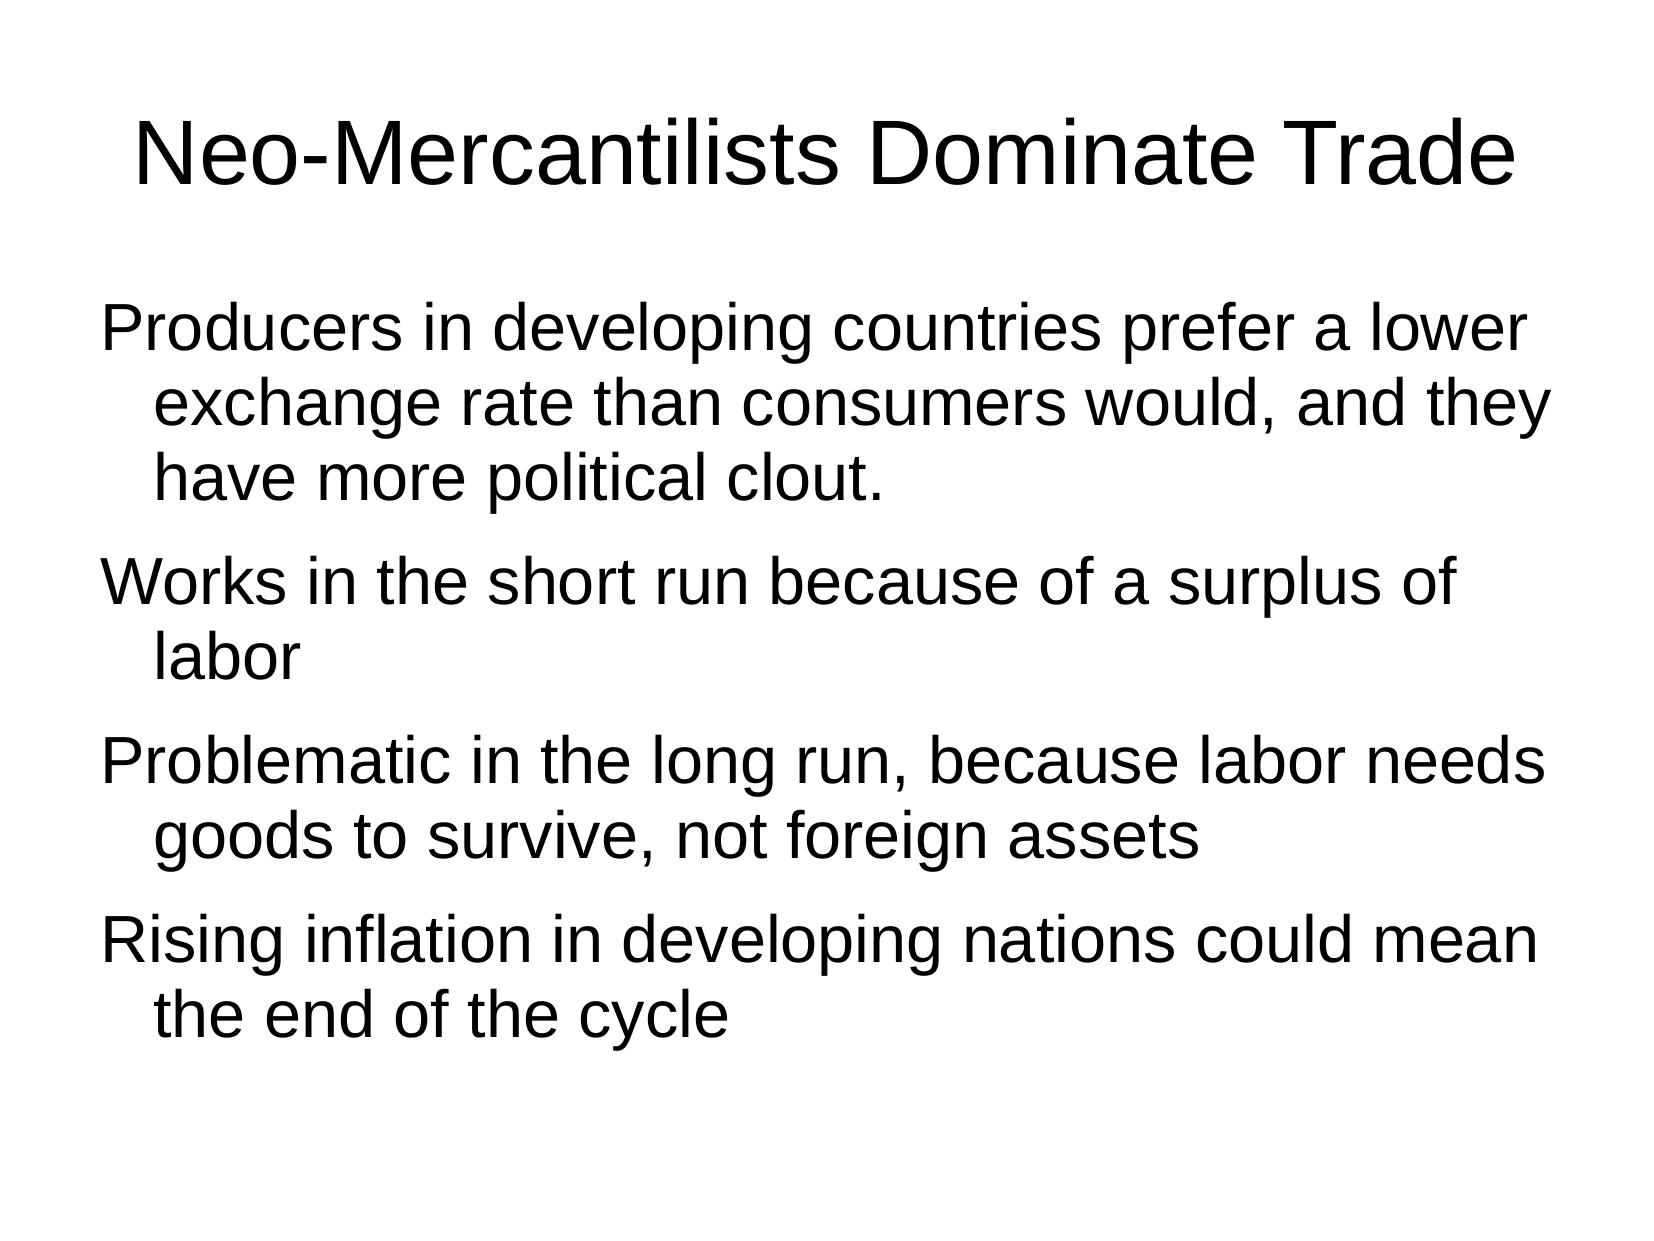

# Neo-Mercantilists Dominate Trade
Producers in developing countries prefer a lower exchange rate than consumers would, and they have more political clout.
Works in the short run because of a surplus of labor
Problematic in the long run, because labor needs goods to survive, not foreign assets
Rising inflation in developing nations could mean the end of the cycle